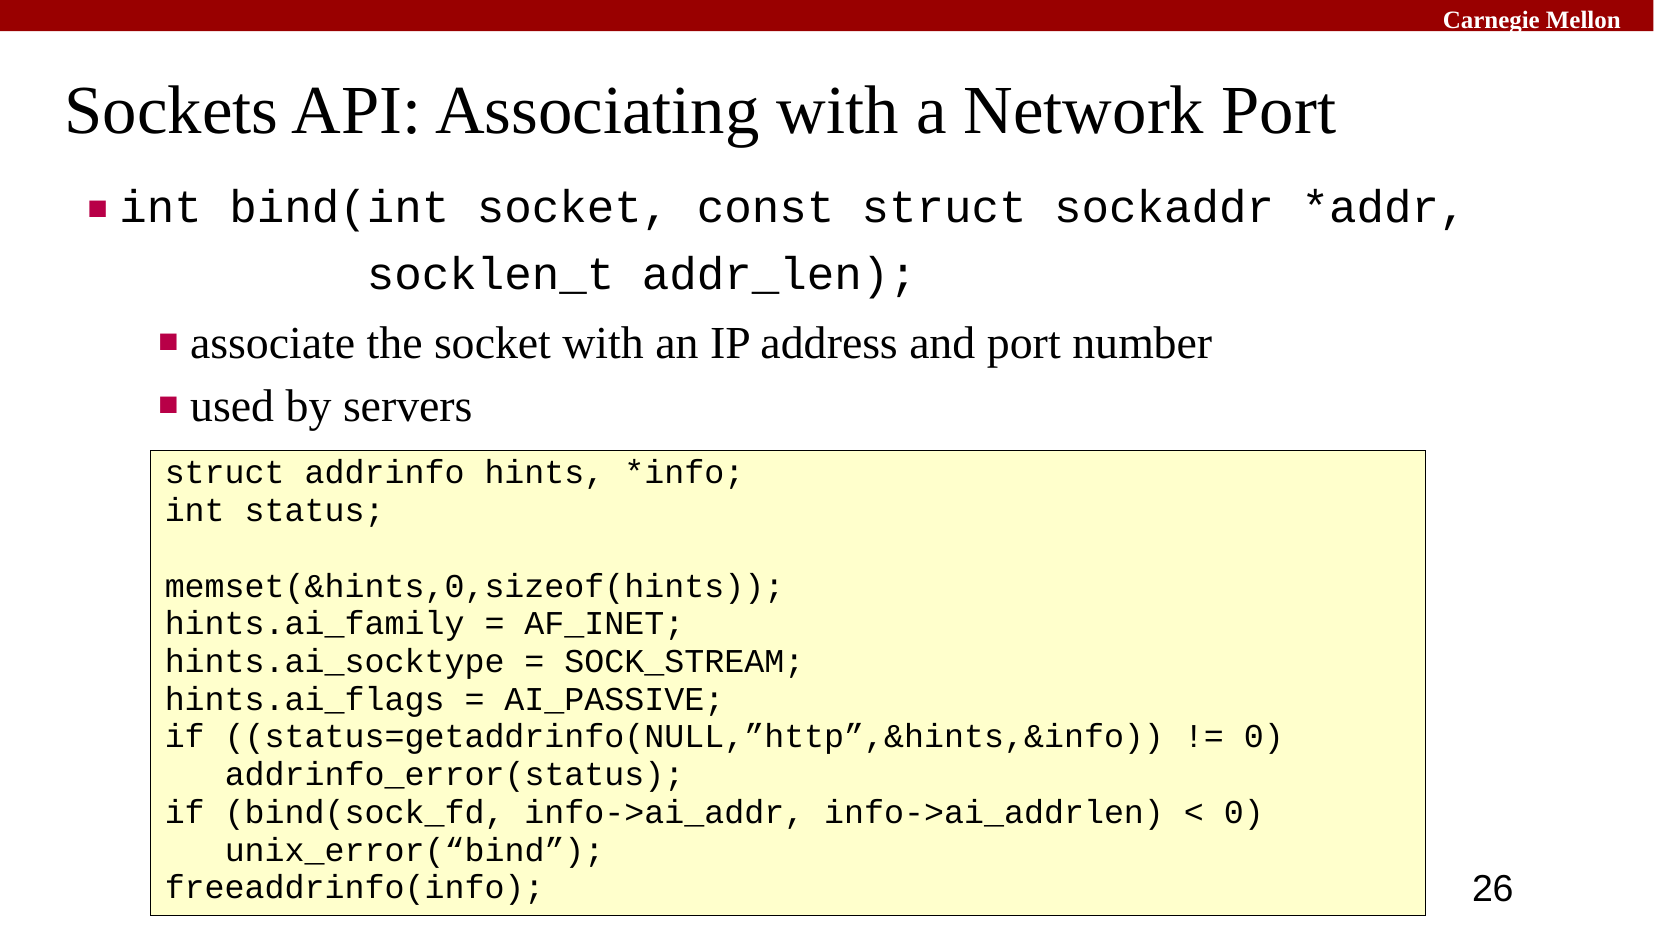

# Sockets API: Associating with a Network Port
int bind(int socket, const struct sockaddr *addr,
 socklen_t addr_len);
associate the socket with an IP address and port number
used by servers
struct addrinfo hints, *info;
int status;
memset(&hints,0,sizeof(hints));
hints.ai_family = AF_INET;
hints.ai_socktype = SOCK_STREAM;
hints.ai_flags = AI_PASSIVE;
if ((status=getaddrinfo(NULL,”http”,&hints,&info)) != 0)
 addrinfo_error(status);
if (bind(sock_fd, info->ai_addr, info->ai_addrlen) < 0)
 unix_error(“bind”);
freeaddrinfo(info);